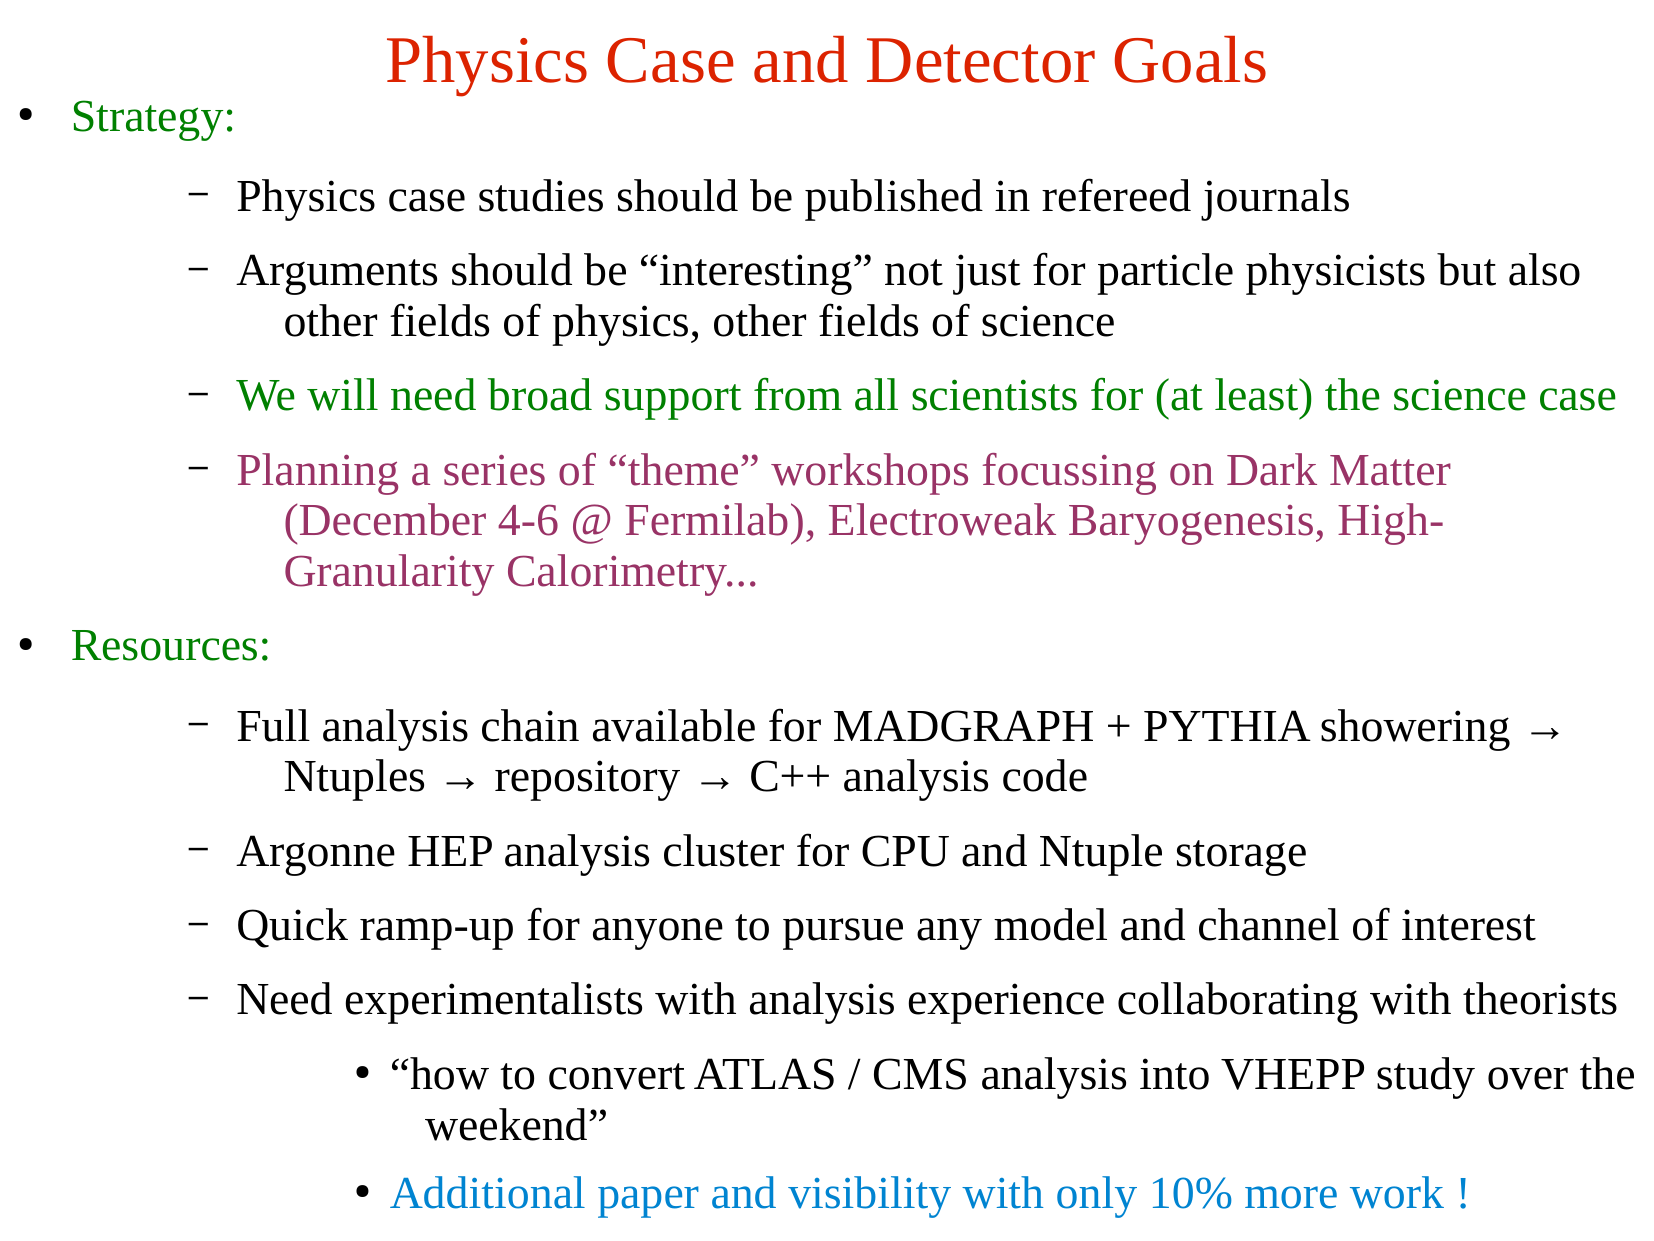

Physics Case and Detector Goals
# Strategy:
Physics case studies should be published in refereed journals
Arguments should be “interesting” not just for particle physicists but also other fields of physics, other fields of science
We will need broad support from all scientists for (at least) the science case
Planning a series of “theme” workshops focussing on Dark Matter (December 4-6 @ Fermilab), Electroweak Baryogenesis, High-Granularity Calorimetry...
Resources:
Full analysis chain available for MADGRAPH + PYTHIA showering → Ntuples → repository → C++ analysis code
Argonne HEP analysis cluster for CPU and Ntuple storage
Quick ramp-up for anyone to pursue any model and channel of interest
Need experimentalists with analysis experience collaborating with theorists
“how to convert ATLAS / CMS analysis into VHEPP study over the weekend”
Additional paper and visibility with only 10% more work !